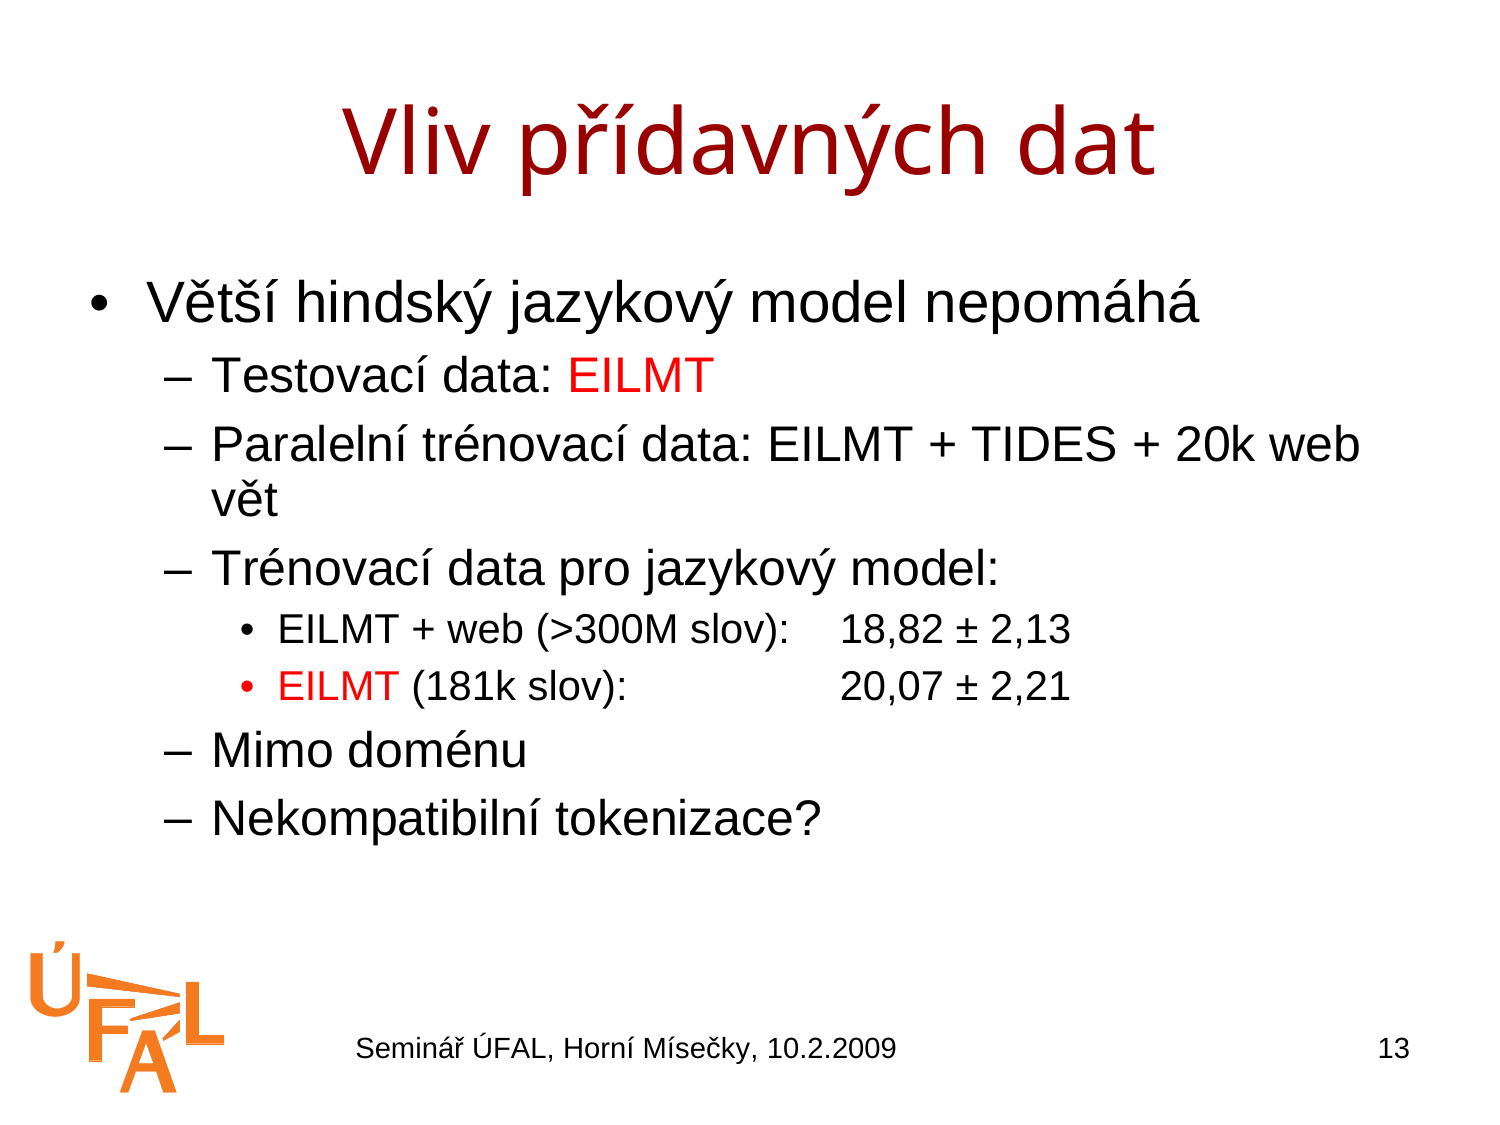

# Vliv přídavných dat
Větší hindský jazykový model nepomáhá
Testovací data: EILMT
Paralelní trénovací data: EILMT + TIDES + 20k web vět
Trénovací data pro jazykový model:
EILMT + web (>300M slov):	18,82 ± 2,13
EILMT (181k slov):		20,07 ± 2,21
Mimo doménu
Nekompatibilní tokenizace?
Seminář ÚFAL, Horní Mísečky, 10.2.2009
13